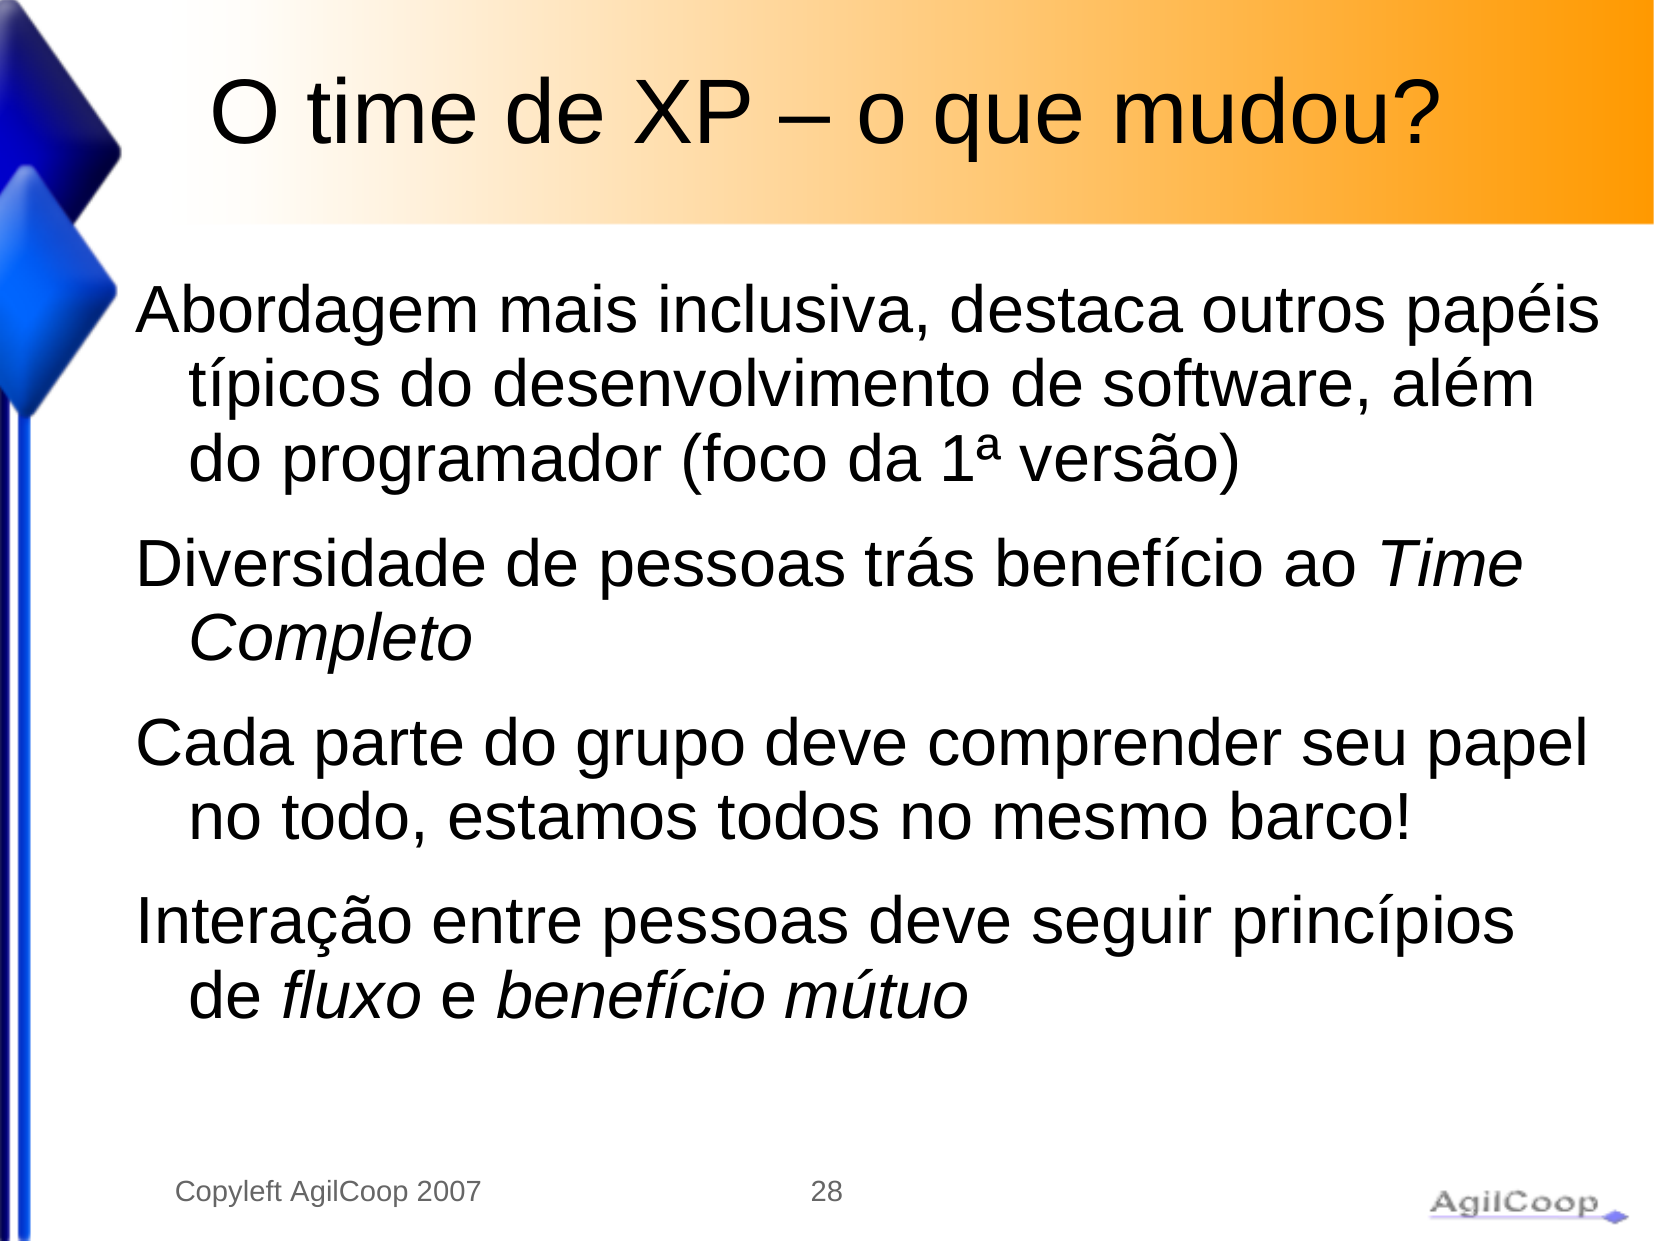

# O time de XP – o que mudou?
Abordagem mais inclusiva, destaca outros papéis típicos do desenvolvimento de software, além do programador (foco da 1ª versão)
Diversidade de pessoas trás benefício ao Time Completo
Cada parte do grupo deve comprender seu papel no todo, estamos todos no mesmo barco!
Interação entre pessoas deve seguir princípios de fluxo e benefício mútuo
Copyleft AgilCoop 2007
28